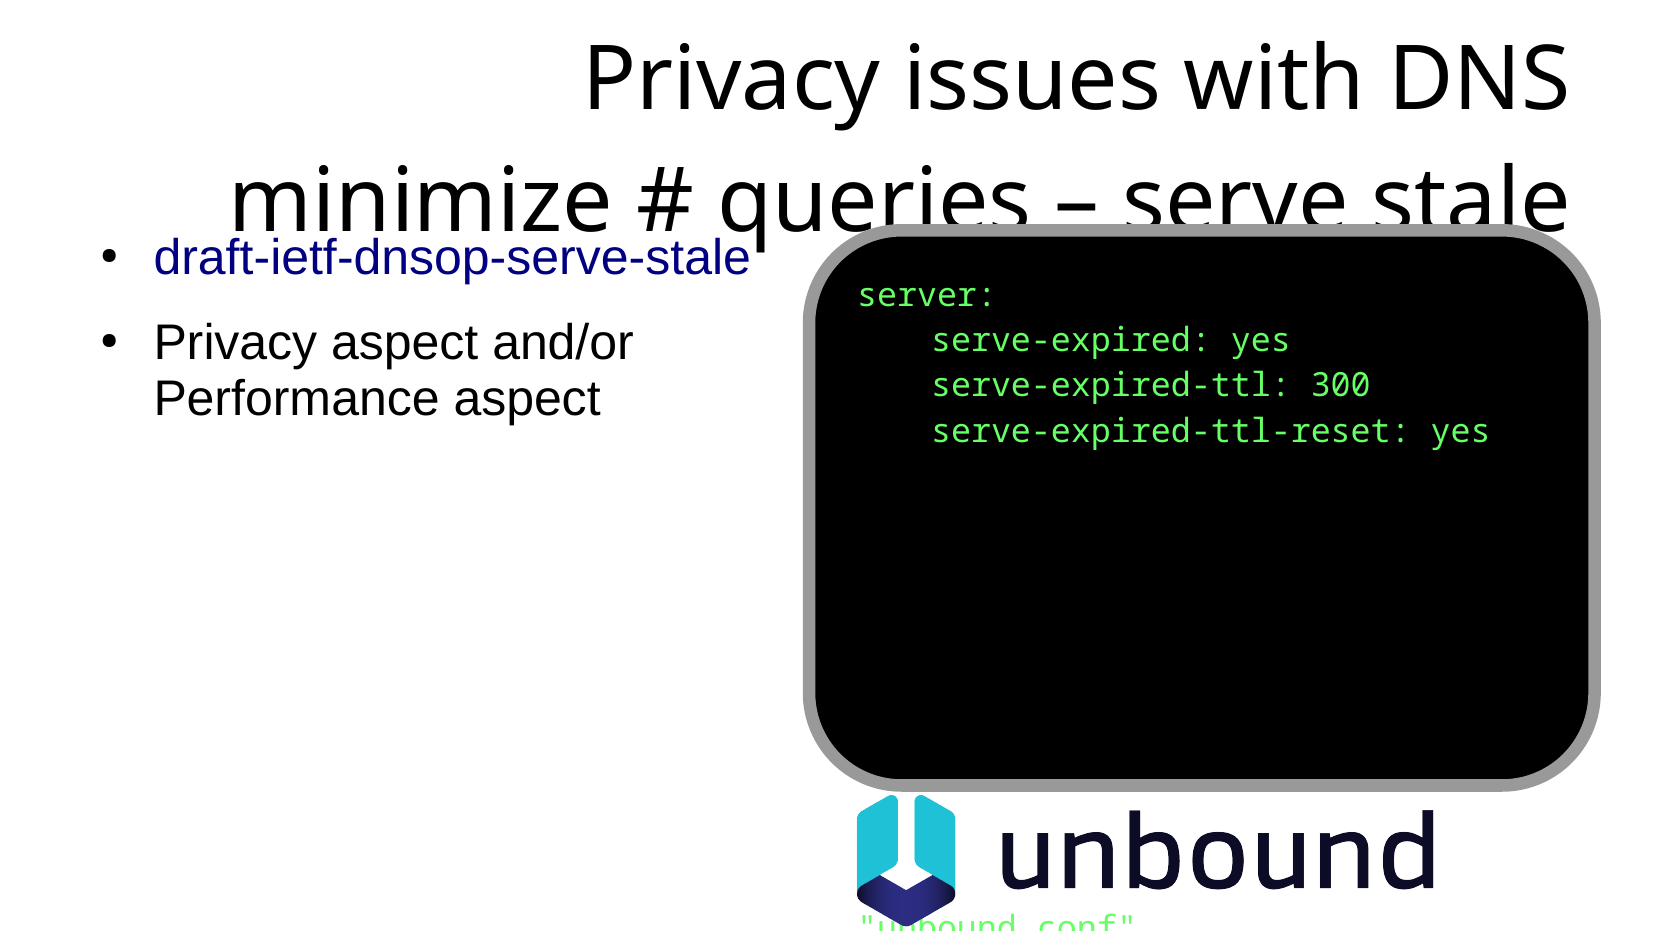

# Privacy issues with DNS minimize # queries – serve stale
draft-ietf-dnsop-serve-stale
Privacy aspect and/or Performance aspect
server:
	serve-expired: yes
	serve-expired-ttl: 300
	serve-expired-ttl-reset: yes
"unbound.conf"